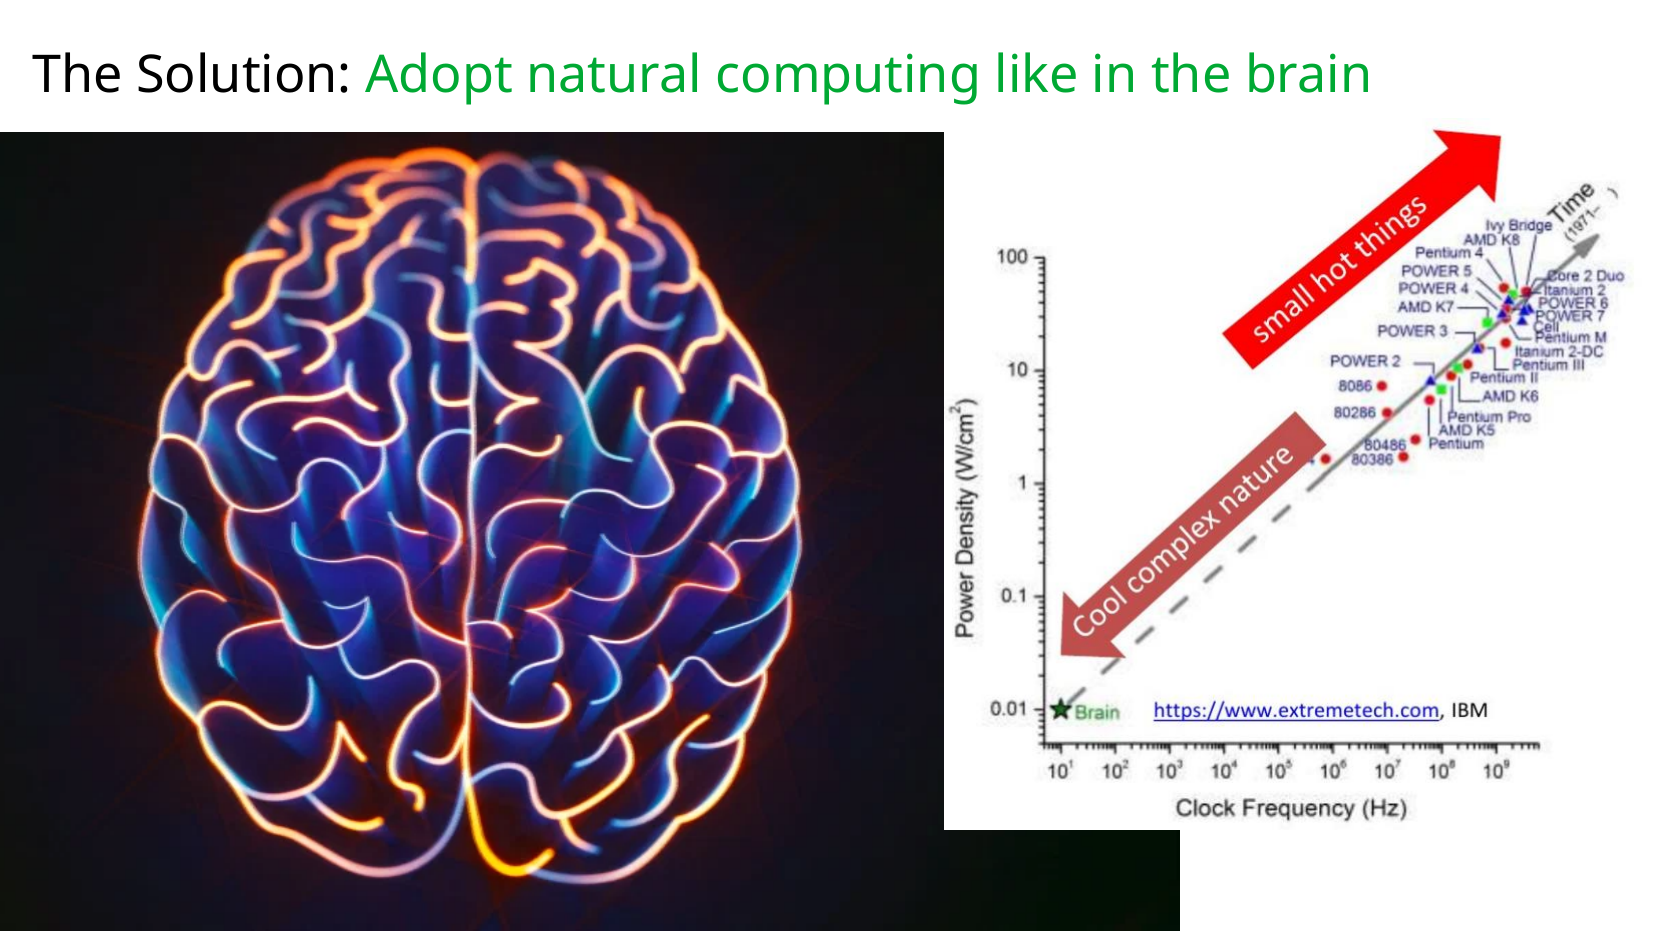

The Solution: Adopt natural computing like in the brain